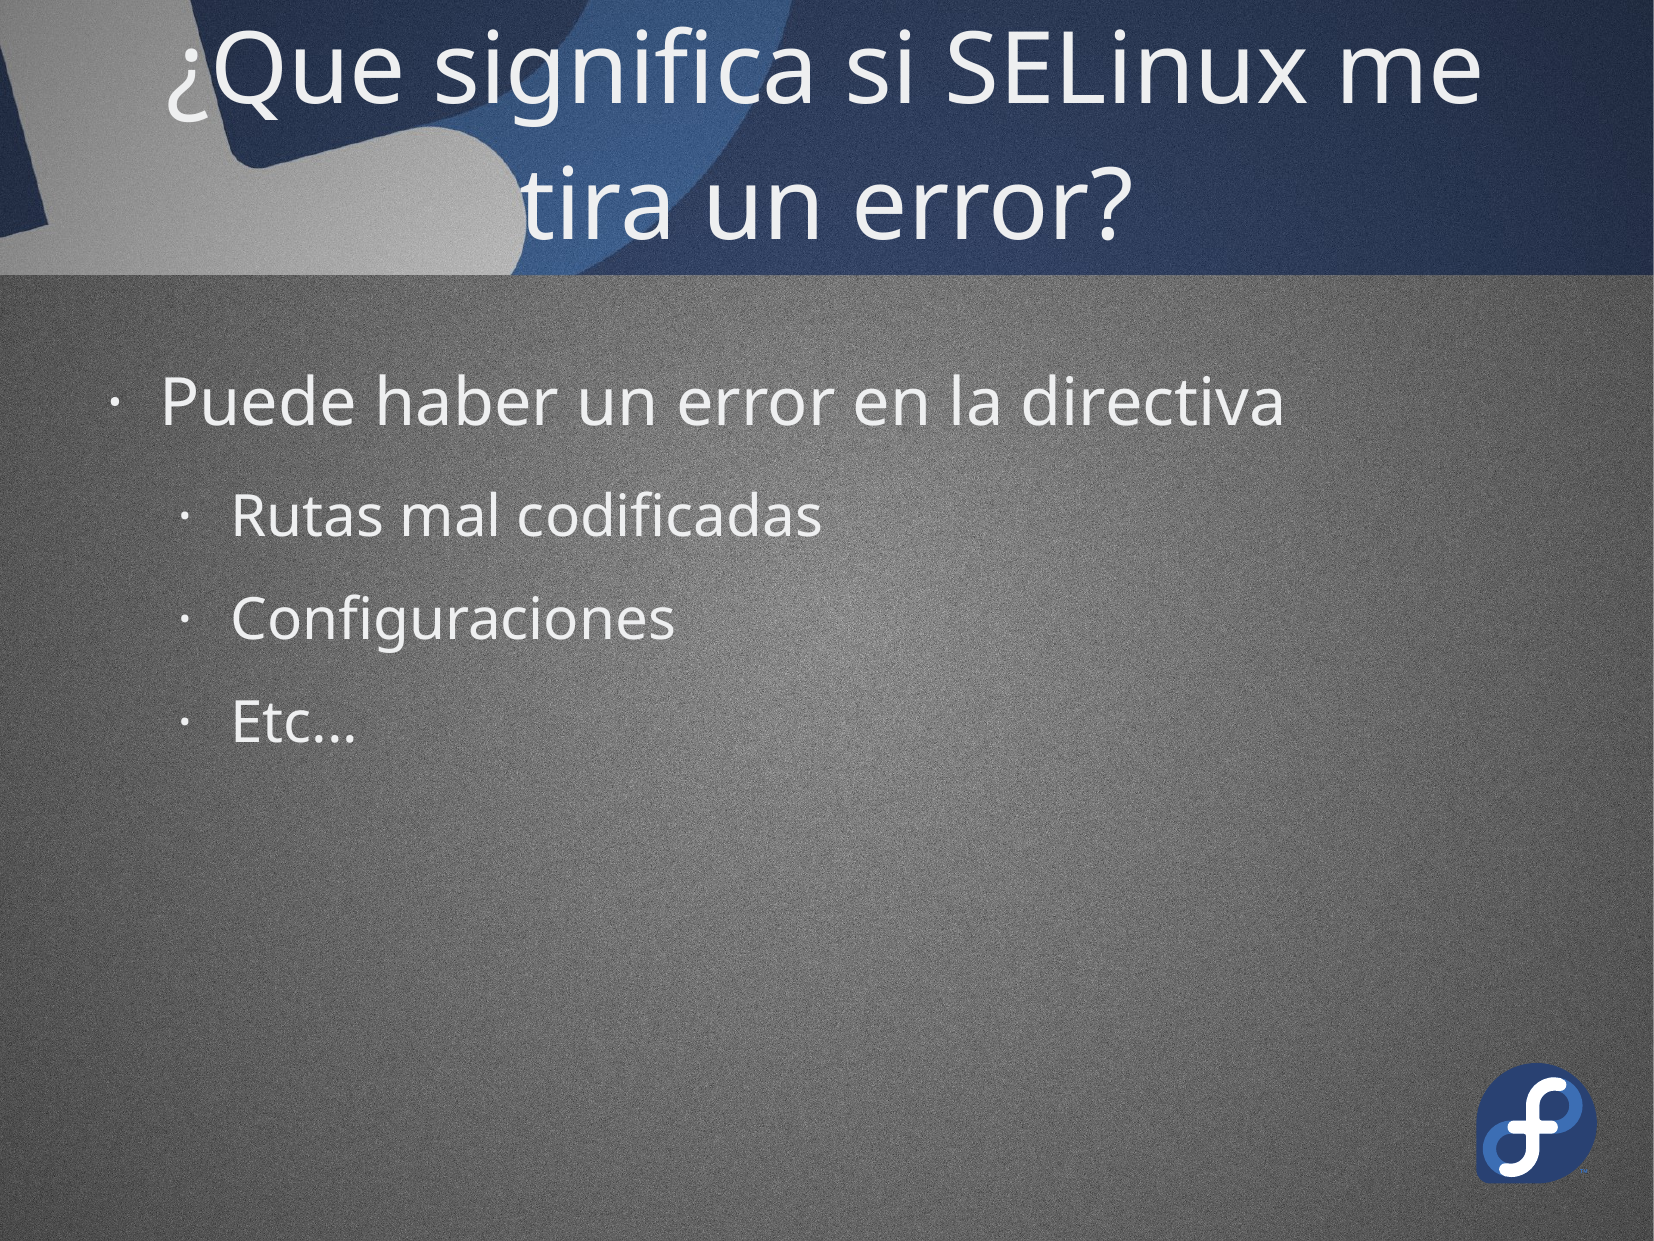

# ¿Que significa si SELinux me tira un error?
Puede haber un error en la directiva
Rutas mal codificadas
Configuraciones
Etc...